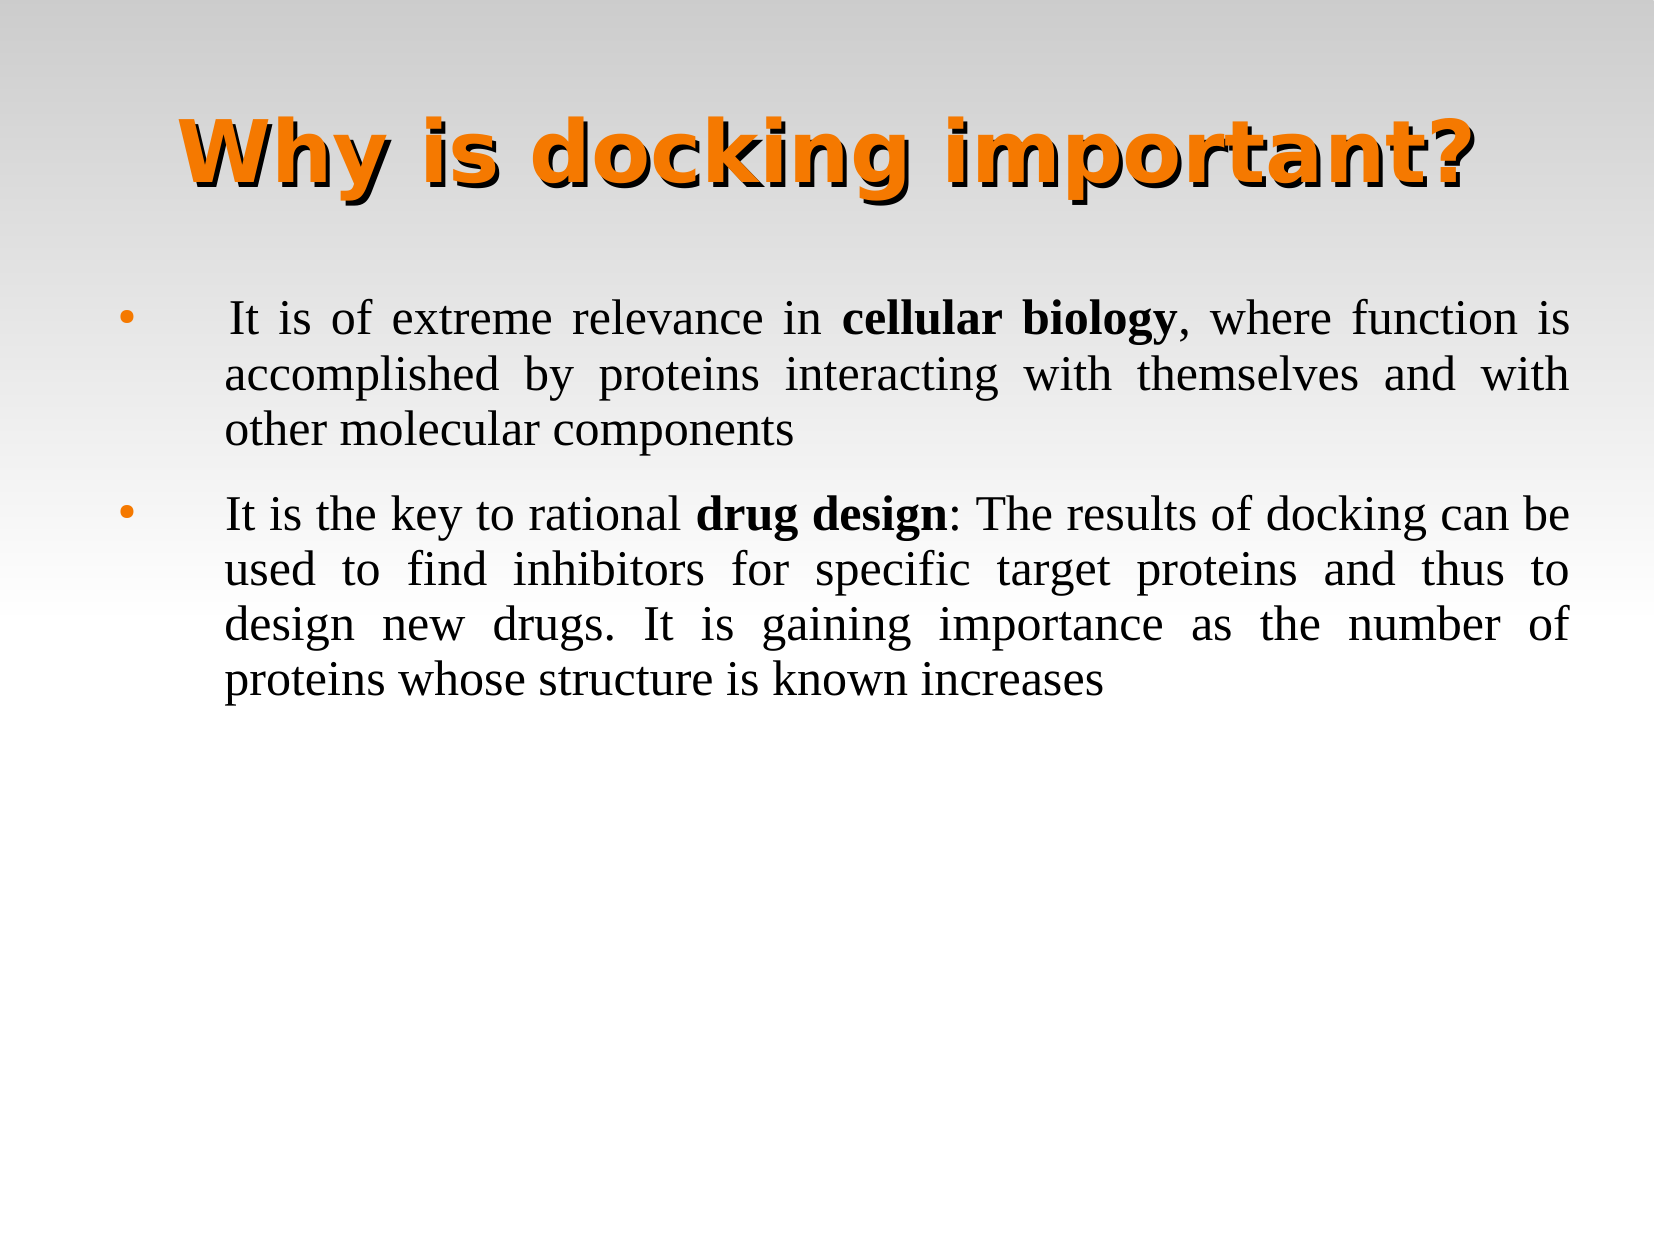

# Why is docking important?
 It is of extreme relevance in cellular biology, where function is accomplished by proteins interacting with themselves and with other molecular components
 It is the key to rational drug design: The results of docking can be used to find inhibitors for specific target proteins and thus to design new drugs. It is gaining importance as the number of proteins whose structure is known increases